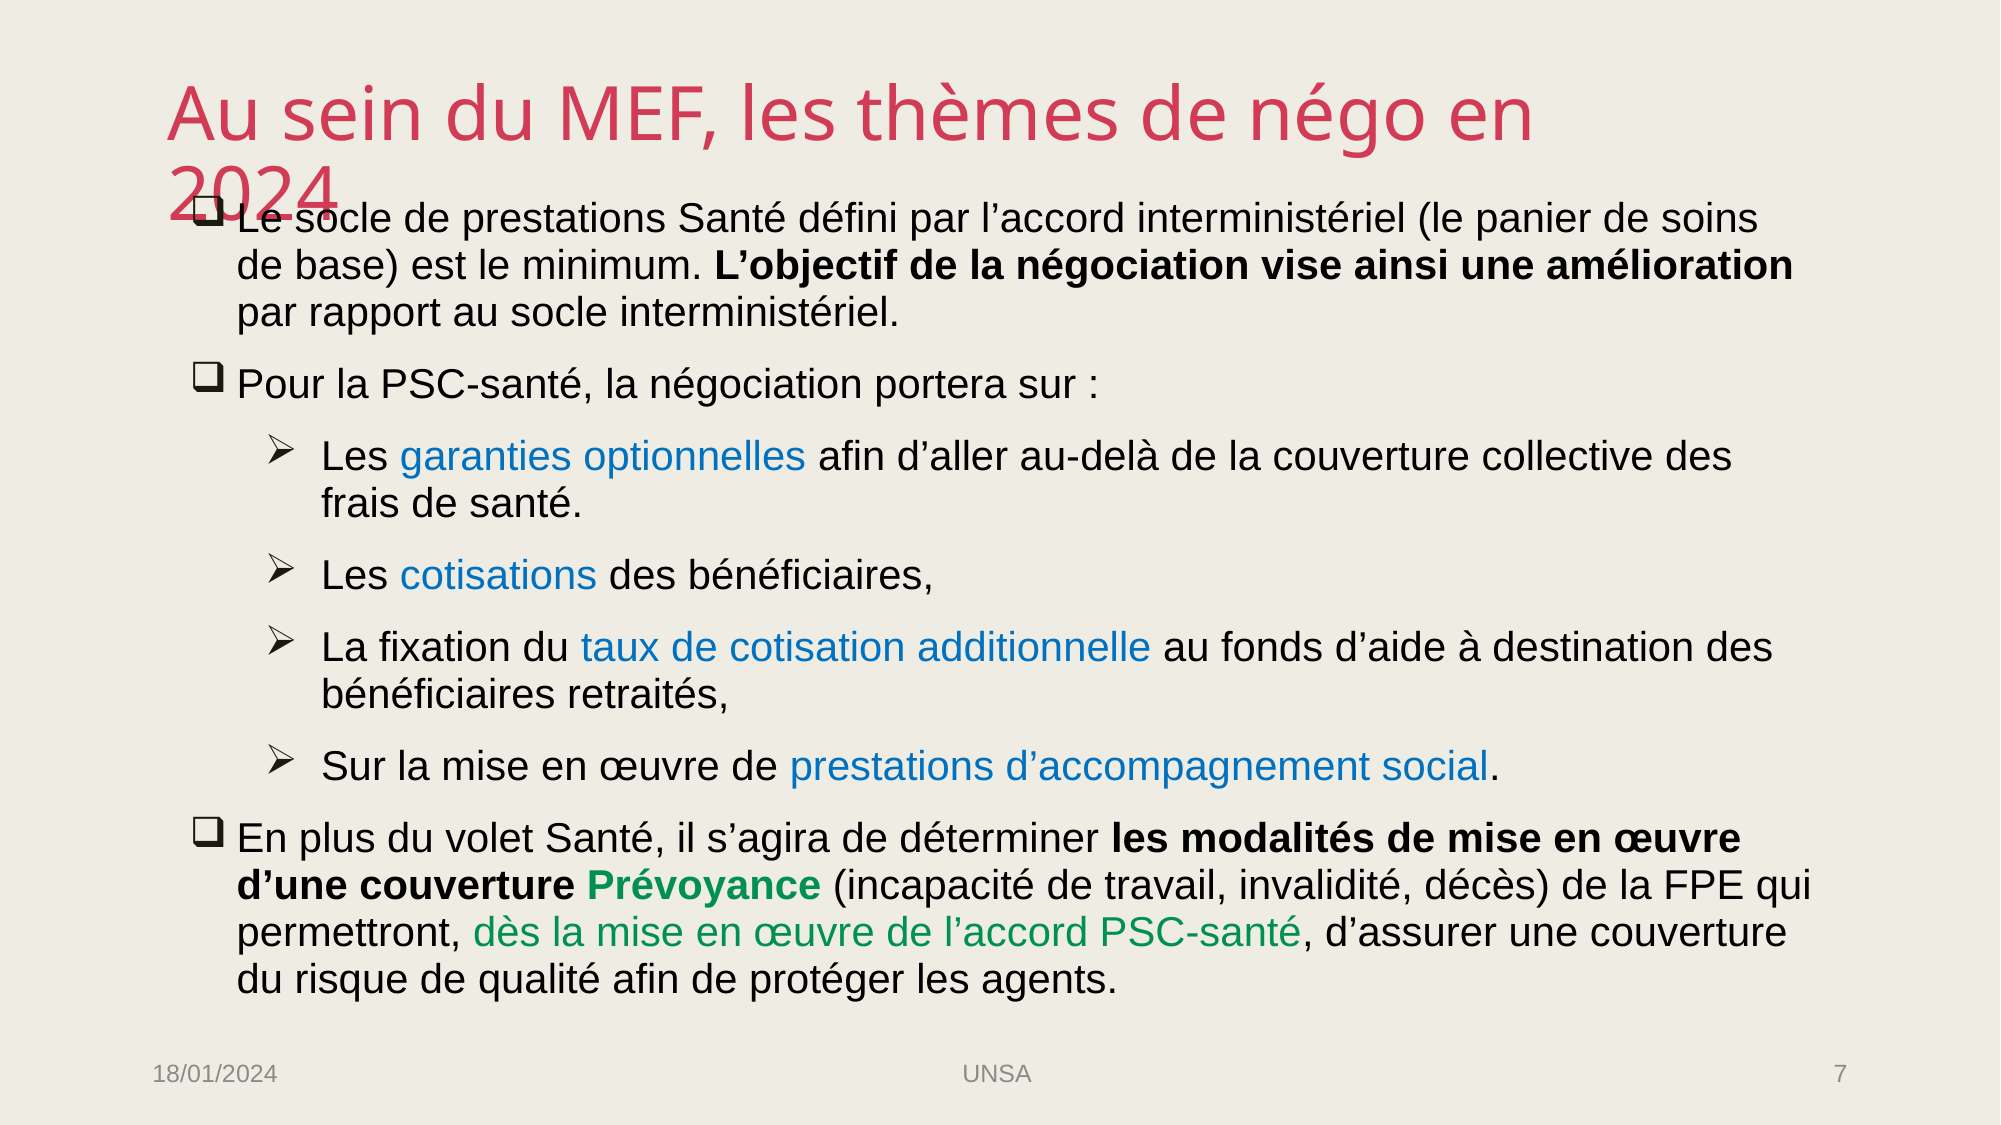

Au sein du MEF, les thèmes de négo en 2024
Le socle de prestations Santé défini par l’accord interministériel (le panier de soins de base) est le minimum. L’objectif de la négociation vise ainsi une amélioration par rapport au socle interministériel.
Pour la PSC-santé, la négociation portera sur :
Les garanties optionnelles afin d’aller au-delà de la couverture collective des frais de santé.
Les cotisations des bénéficiaires,
La fixation du taux de cotisation additionnelle au fonds d’aide à destination des bénéficiaires retraités,
Sur la mise en œuvre de prestations d’accompagnement social.
En plus du volet Santé, il s’agira de déterminer les modalités de mise en œuvre d’une couverture Prévoyance (incapacité de travail, invalidité, décès) de la FPE qui permettront, dès la mise en œuvre de l’accord PSC-santé, d’assurer une couverture du risque de qualité afin de protéger les agents.
18/01/2024
UNSA